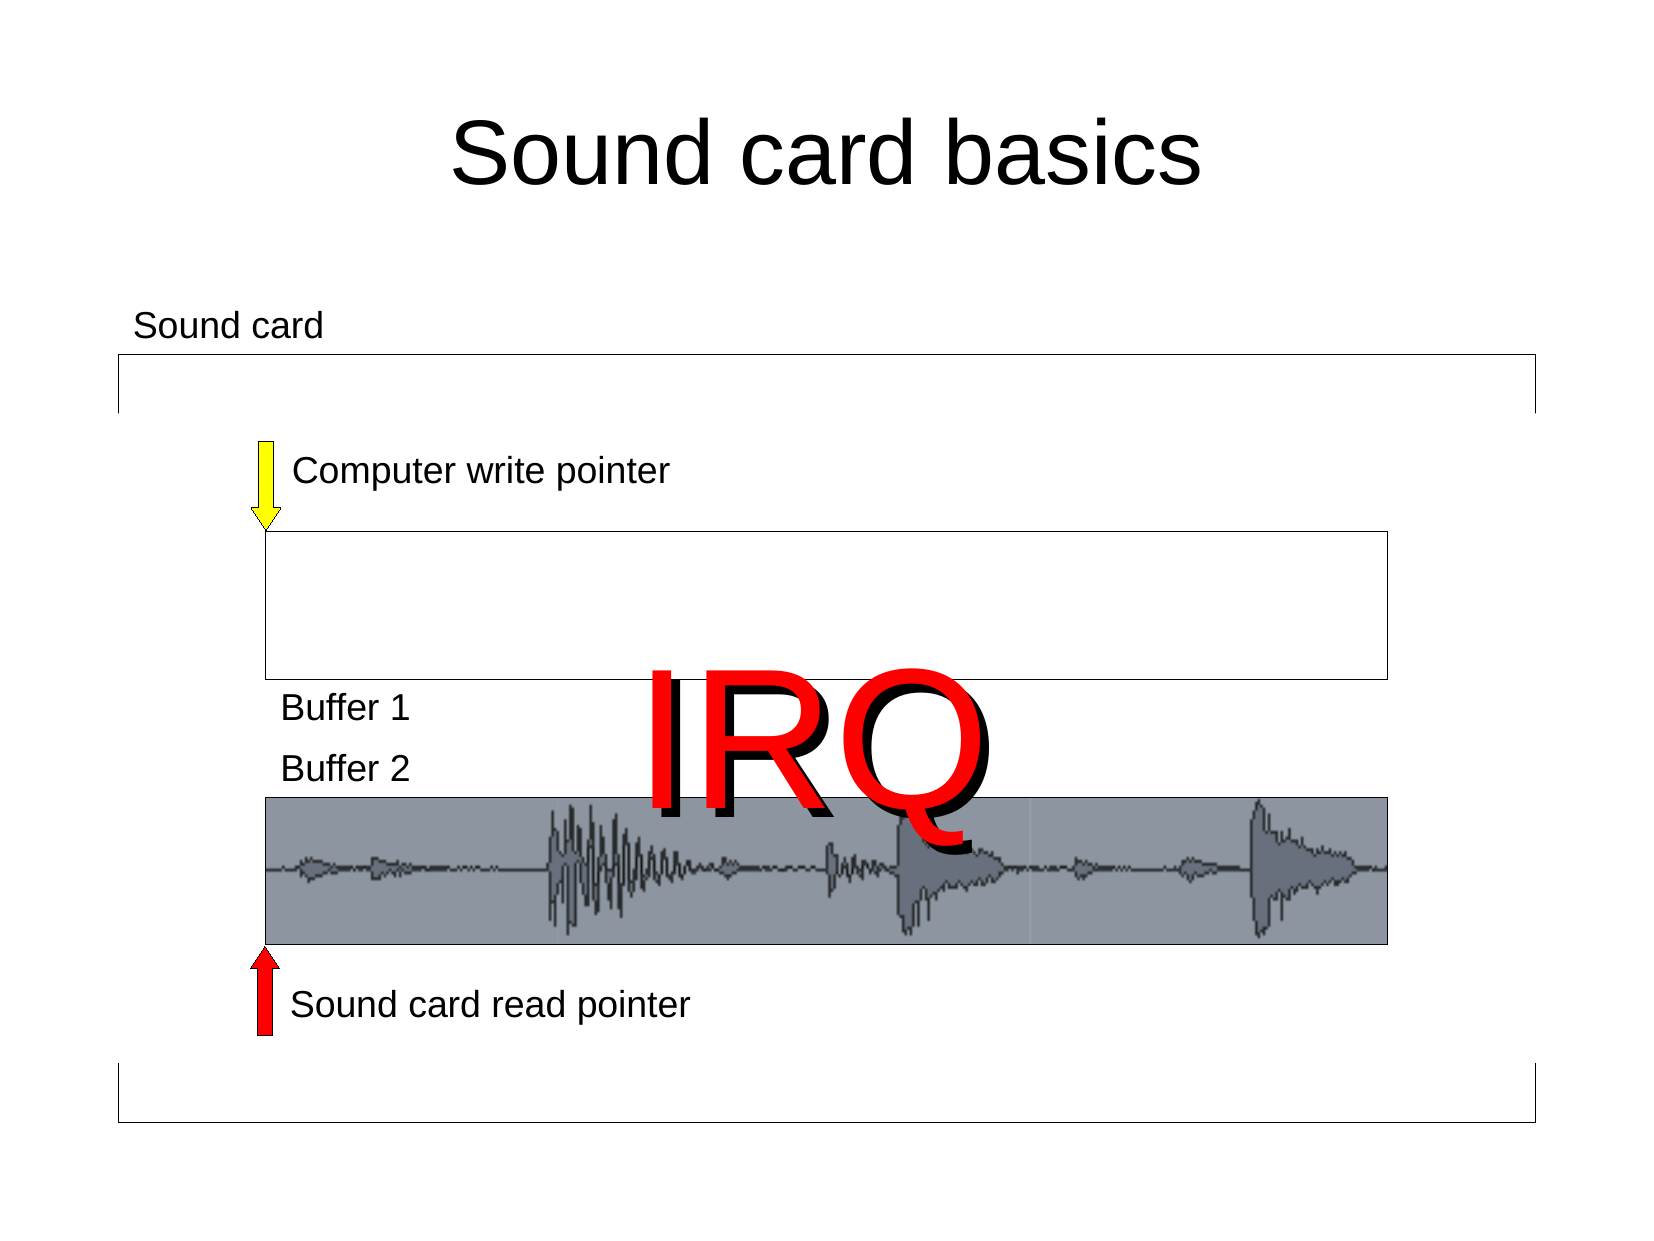

# Sound card basics
Sound card
Computer write pointer
IRQ
Buffer 1
Buffer 2
Sound card read pointer